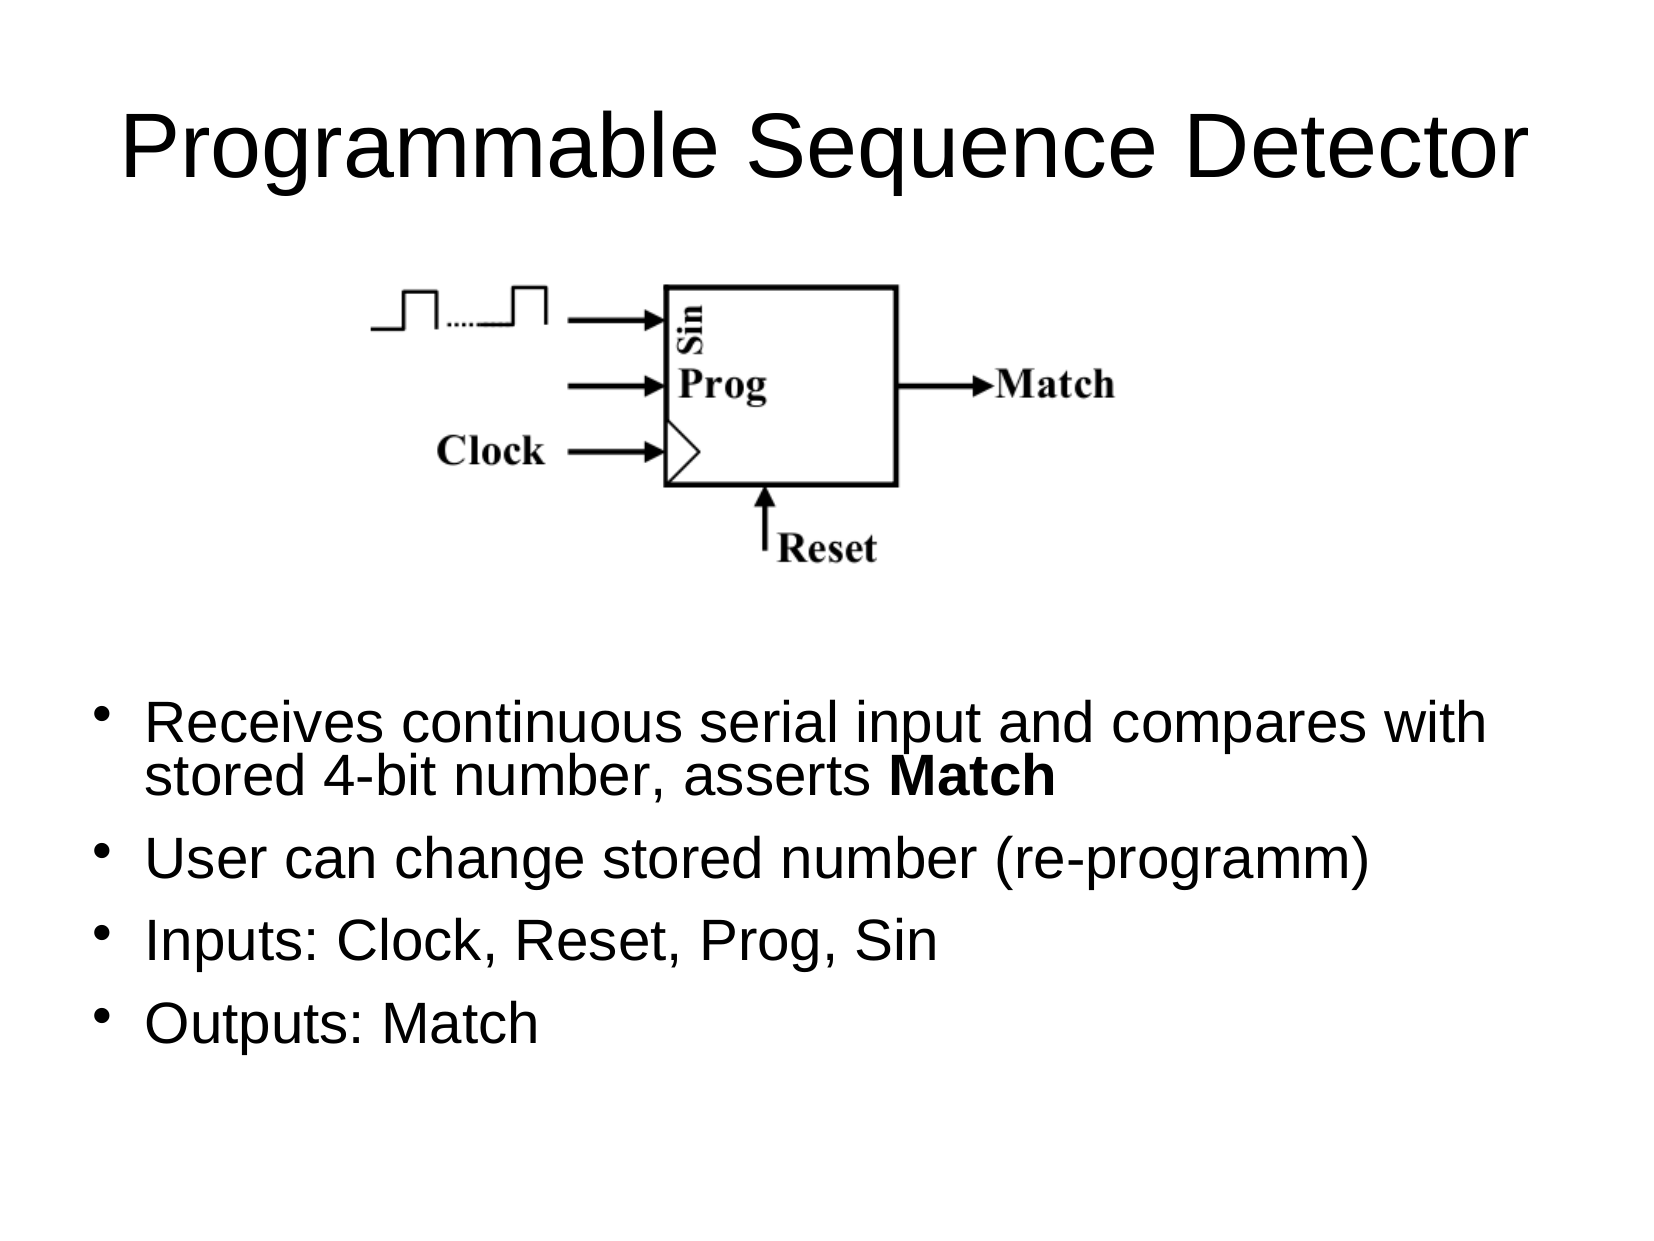

# Programmable Sequence Detector
Receives continuous serial input and compares with stored 4-bit number, asserts Match
User can change stored number (re-programm)
Inputs: Clock, Reset, Prog, Sin
Outputs: Match